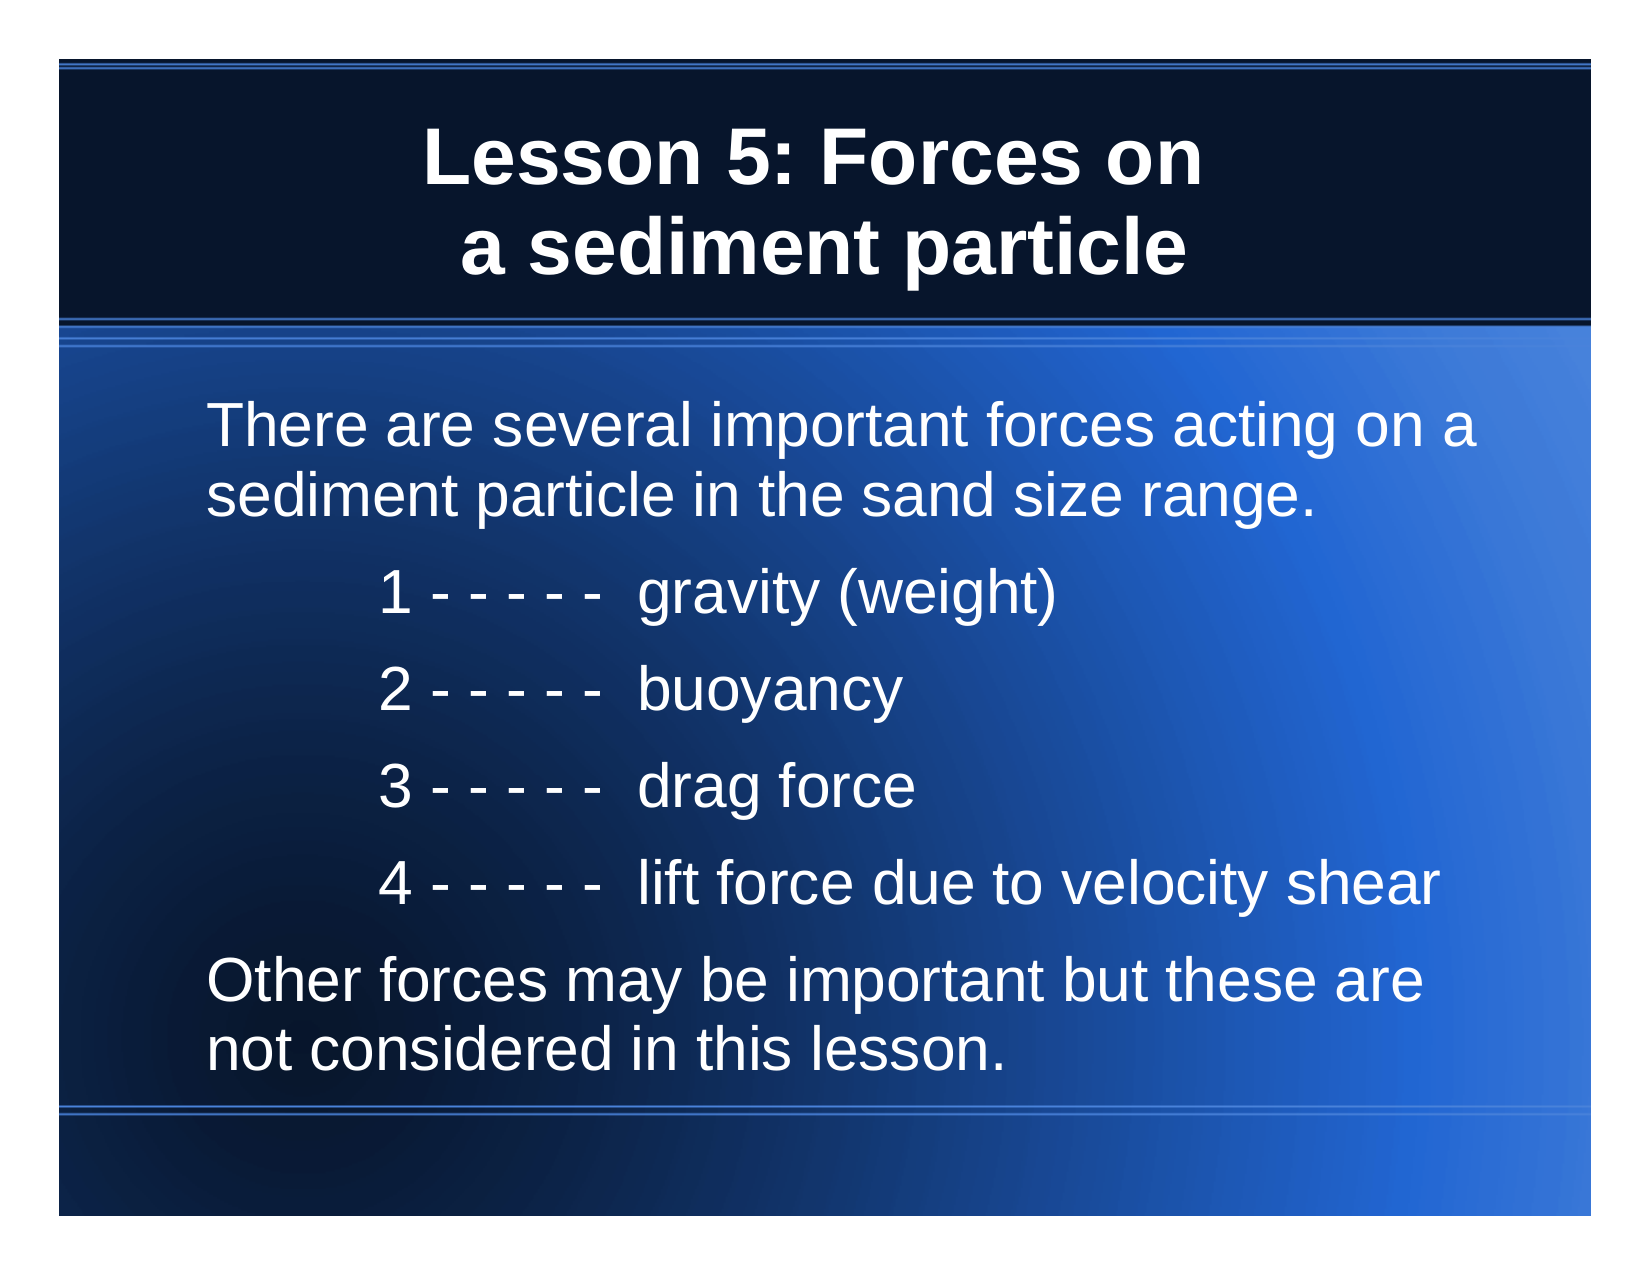

# Lesson 5: Forces on a sediment particle
There are several important forces acting on a sediment particle in the sand size range.
 1 - - - - - gravity (weight)
 2 - - - - - buoyancy
 3 - - - - - drag force
 4 - - - - - lift force due to velocity shear
Other forces may be important but these are not considered in this lesson.